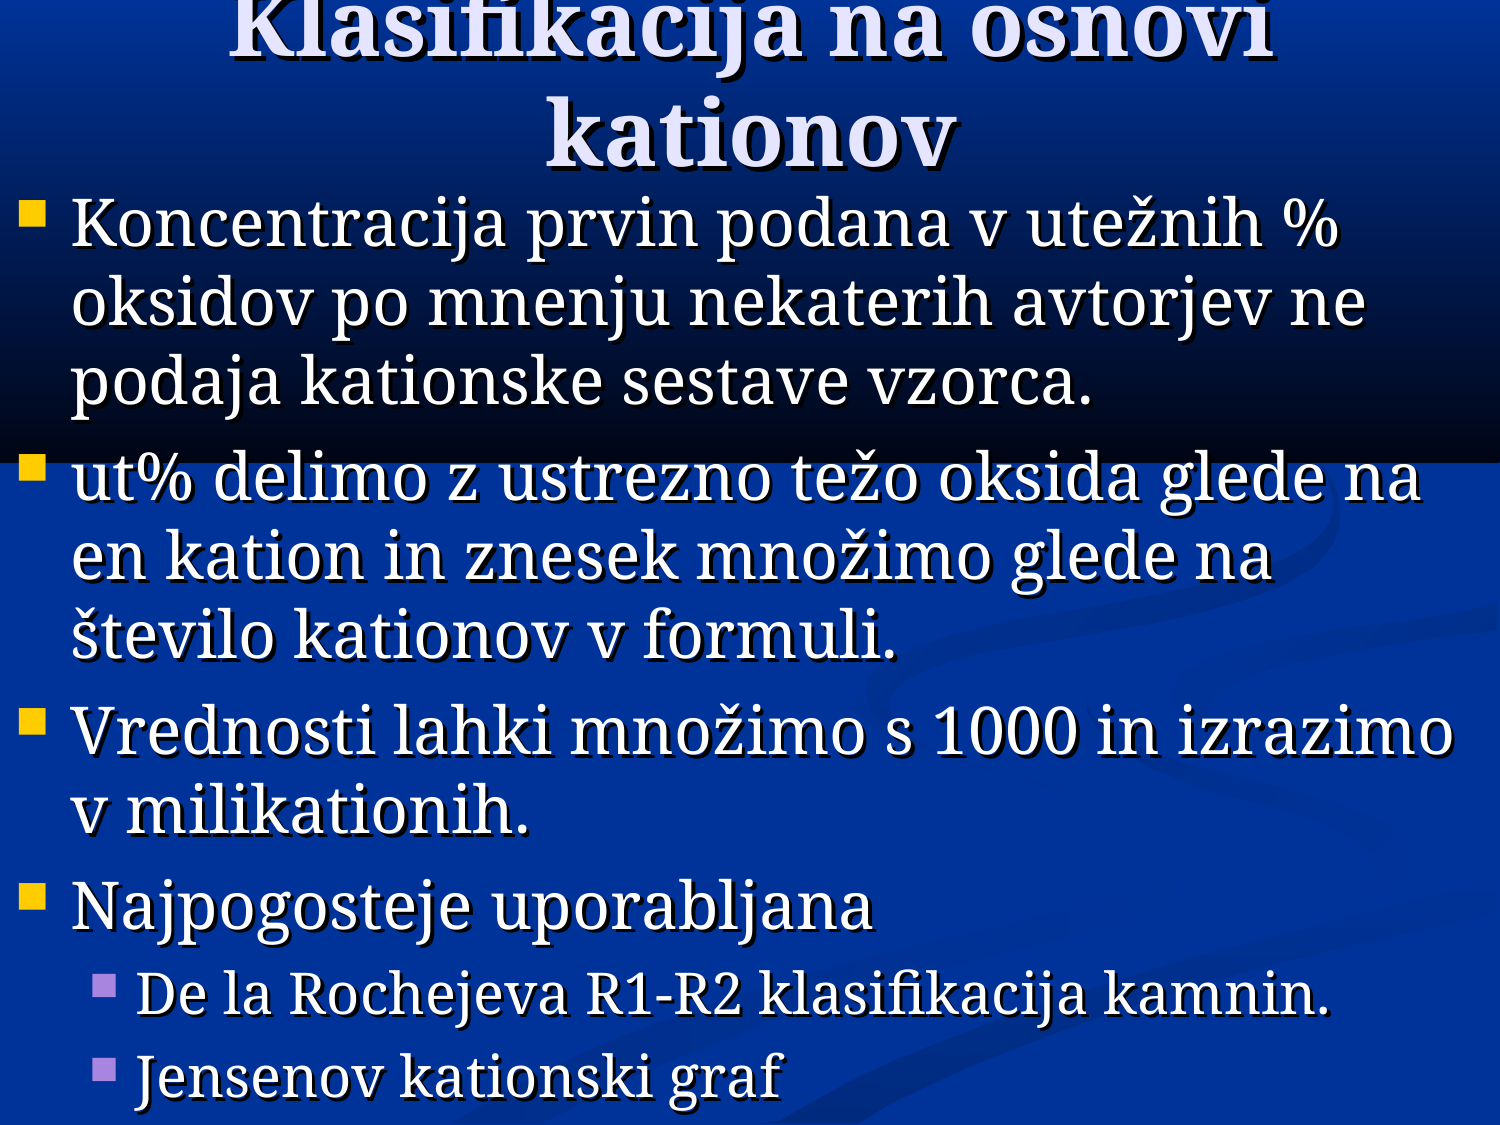

# Klasifikacija na osnovi kationov
Koncentracija prvin podana v utežnih % oksidov po mnenju nekaterih avtorjev ne podaja kationske sestave vzorca.
ut% delimo z ustrezno težo oksida glede na en kation in znesek množimo glede na število kationov v formuli.
Vrednosti lahki množimo s 1000 in izrazimo v milikationih.
Najpogosteje uporabljana
De la Rochejeva R1-R2 klasifikacija kamnin.
Jensenov kationski graf